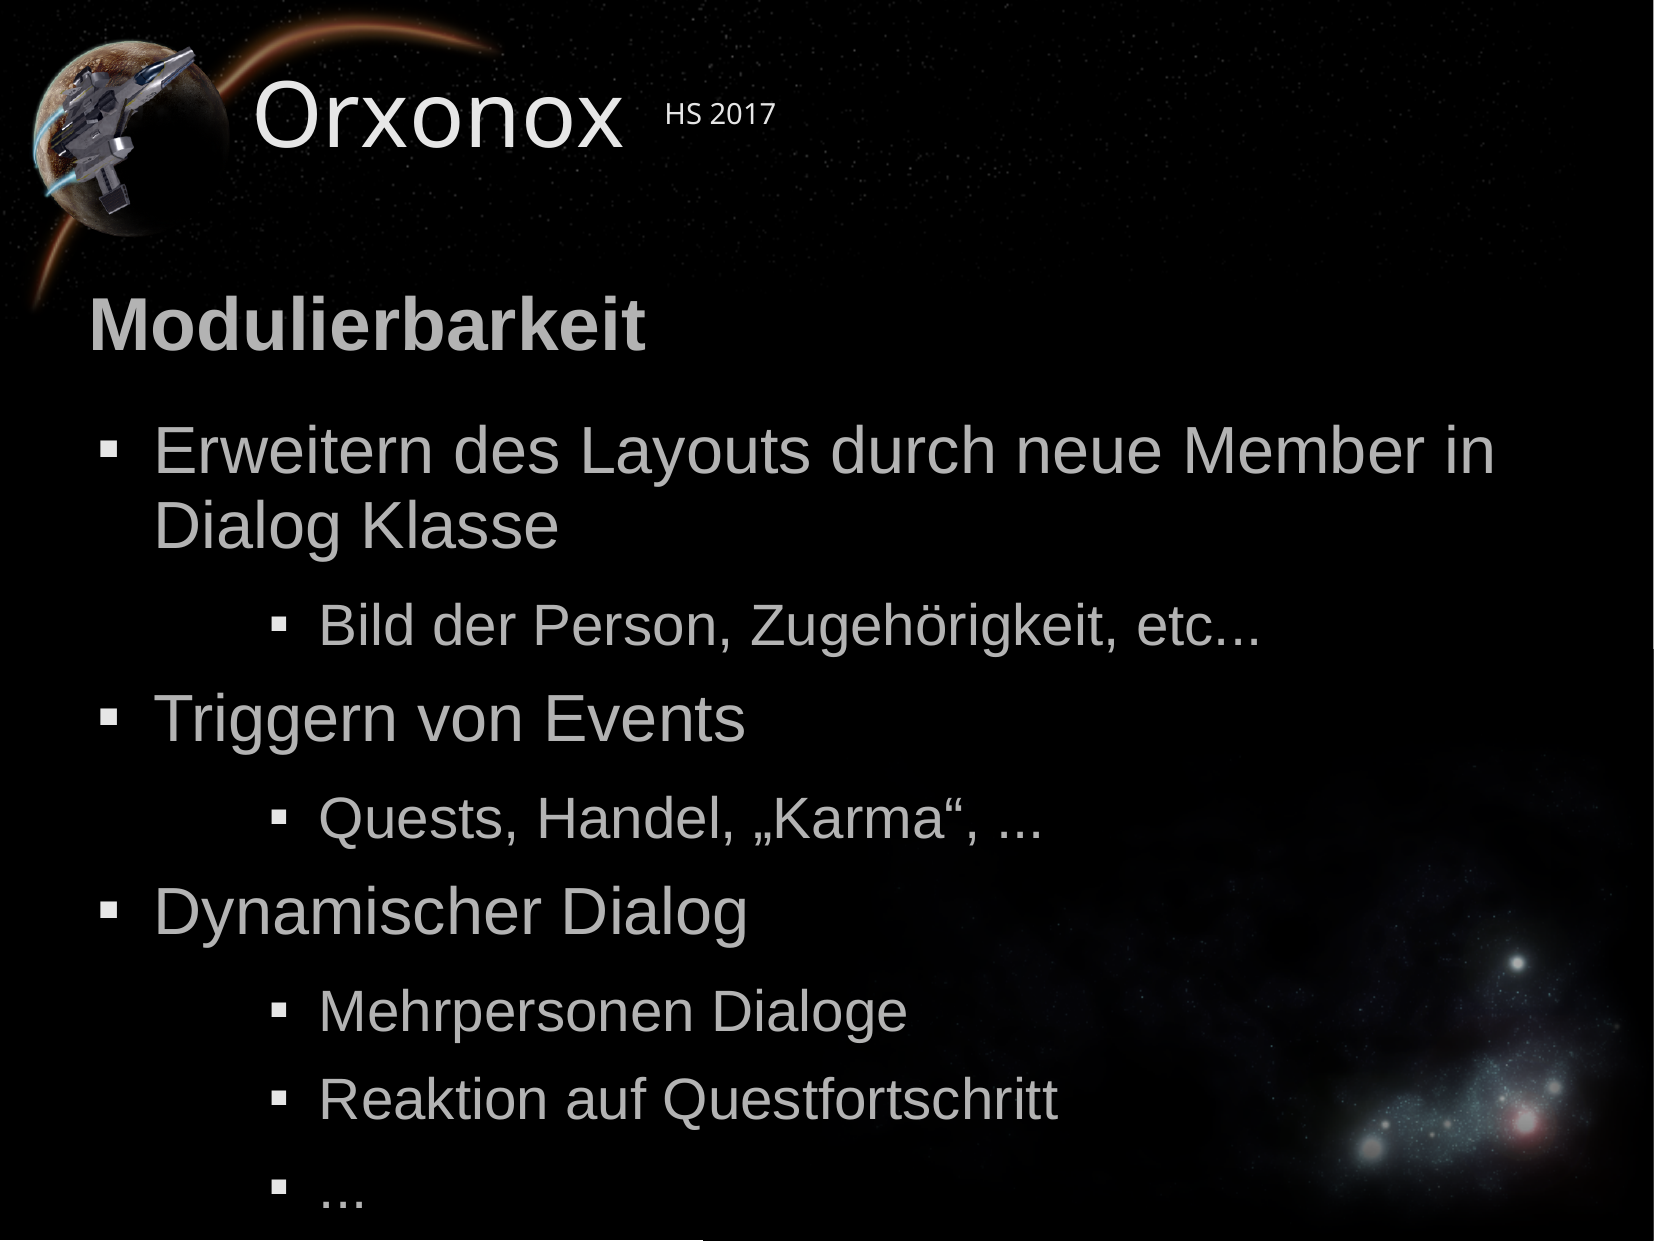

# Modulierbarkeit
Erweitern des Layouts durch neue Member in Dialog Klasse
Bild der Person, Zugehörigkeit, etc...
Triggern von Events
Quests, Handel, „Karma“, ...
Dynamischer Dialog
Mehrpersonen Dialoge
Reaktion auf Questfortschritt
...